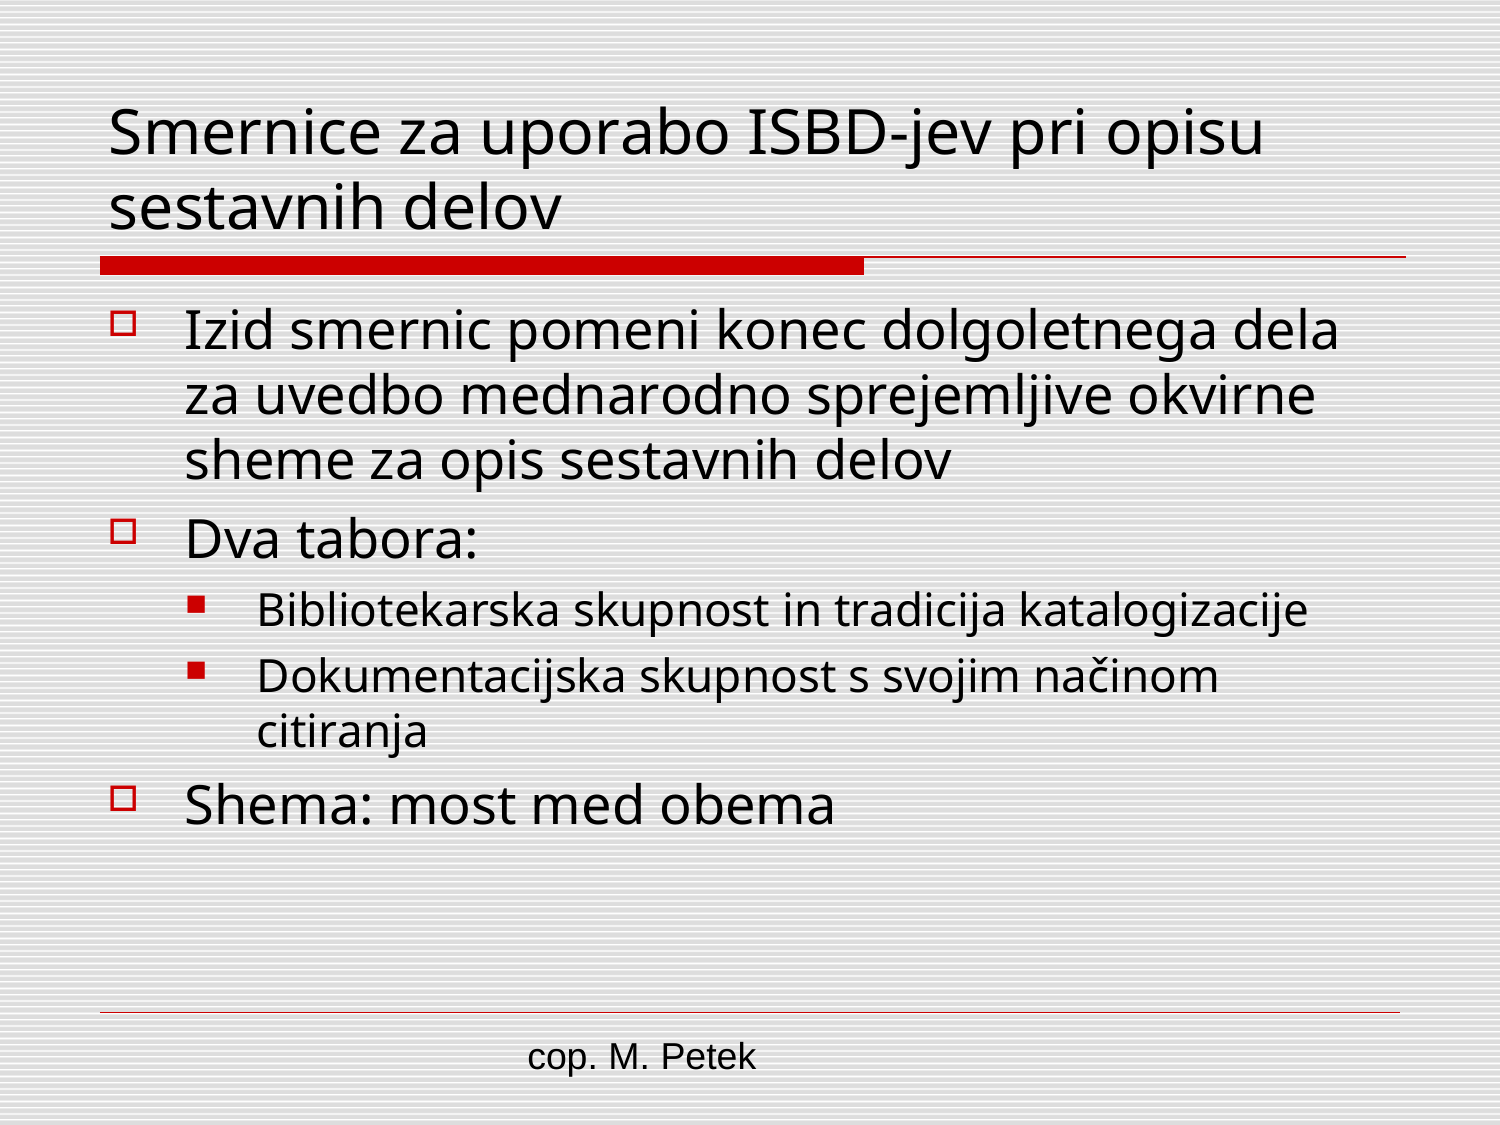

# Smernice za uporabo ISBD-jev pri opisu sestavnih delov
Izid smernic pomeni konec dolgoletnega dela za uvedbo mednarodno sprejemljive okvirne sheme za opis sestavnih delov
Dva tabora:
Bibliotekarska skupnost in tradicija katalogizacije
Dokumentacijska skupnost s svojim načinom citiranja
Shema: most med obema
cop. M. Petek